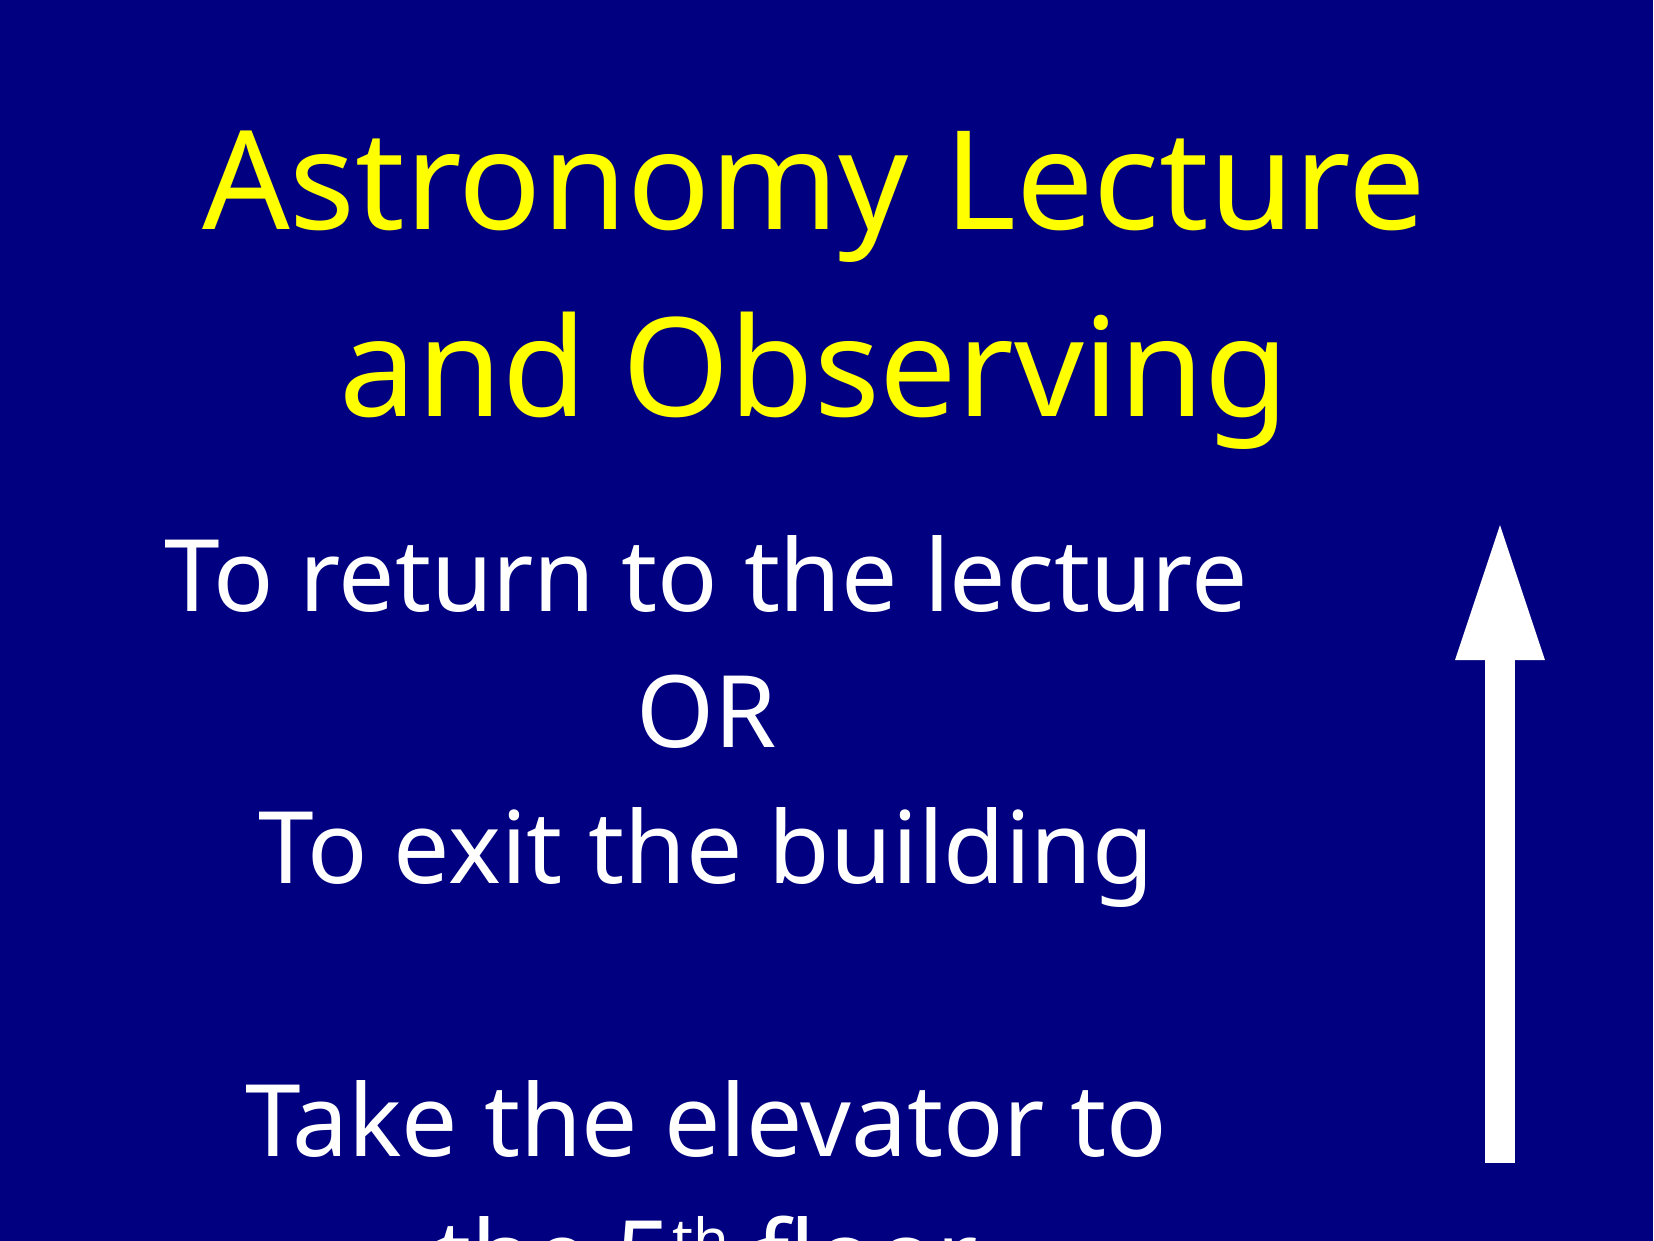

Astronomy Lecture and Observing
To return to the lecture
OR
To exit the building
Take the elevator to
the 5th floor